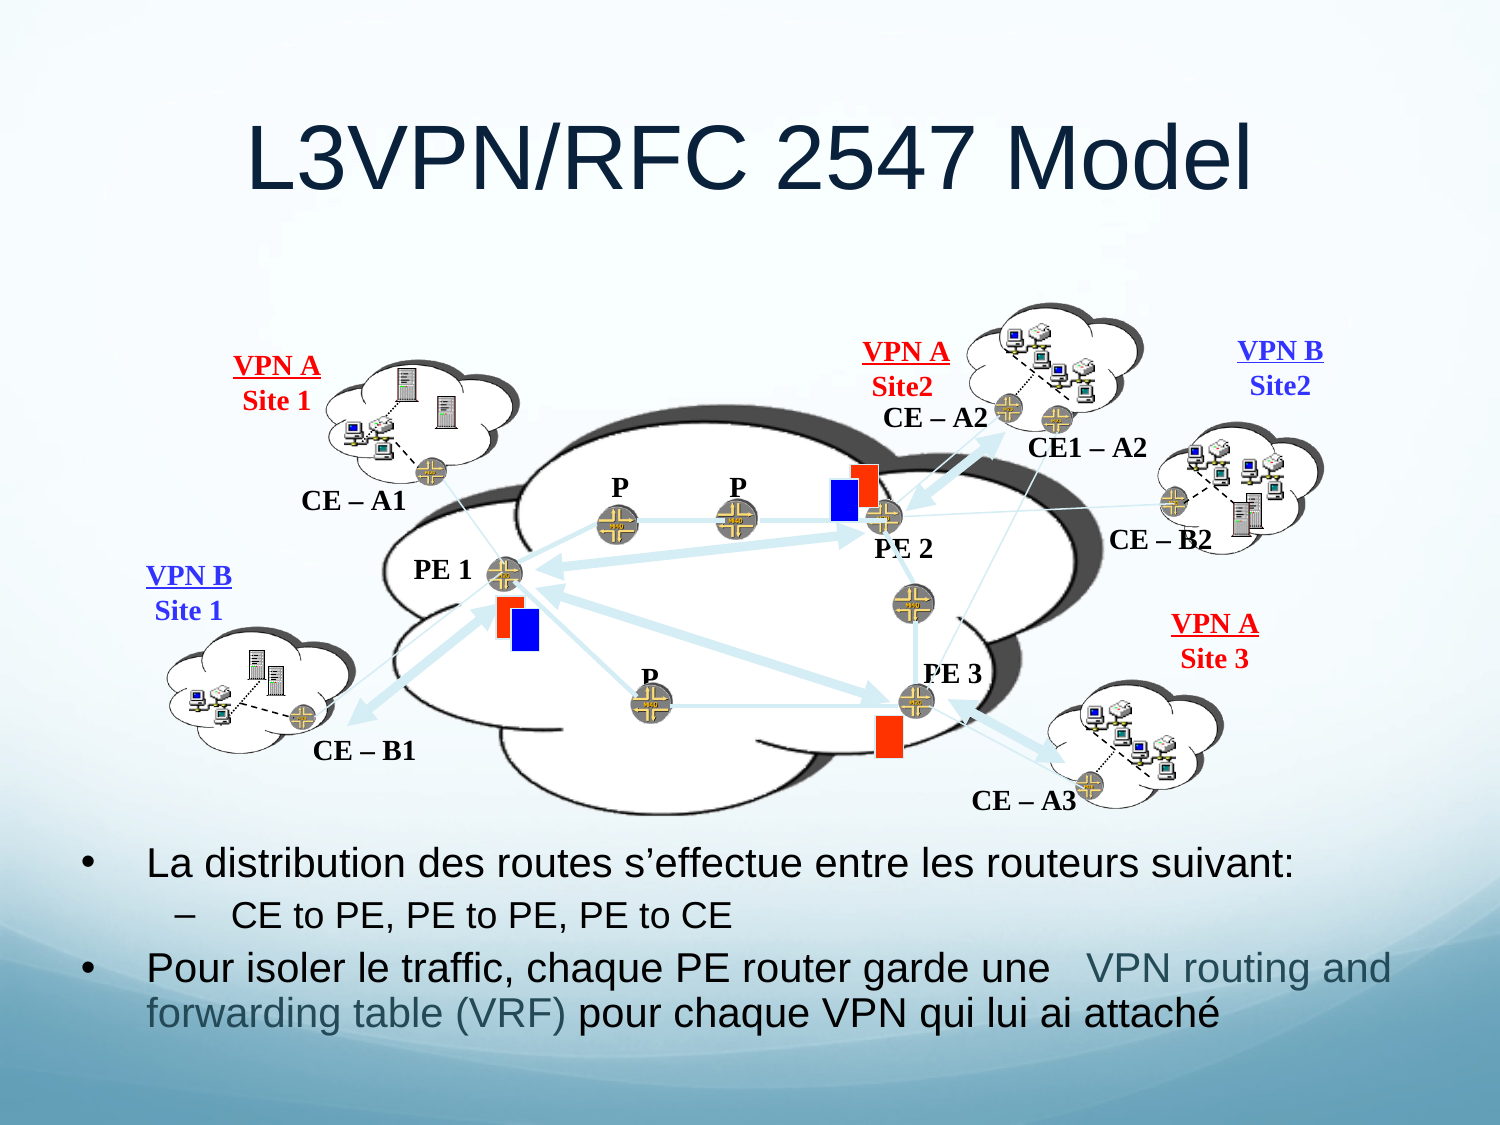

L3VPN/RFC 2547 Model
VPN B
Site2
VPN A
Site2
VPN A
Site 1
CE – A2
CE1 – A2
P
P
CE – A1
CE – B2
PE 2
PE 1
VPN B
Site 1
VPN A
Site 3
PE 3
P
CE – B1
CE – A3
La distribution des routes s’effectue entre les routeurs suivant:
CE to PE, PE to PE, PE to CE
Pour isoler le traffic, chaque PE router garde une VPN routing and forwarding table (VRF) pour chaque VPN qui lui ai attaché